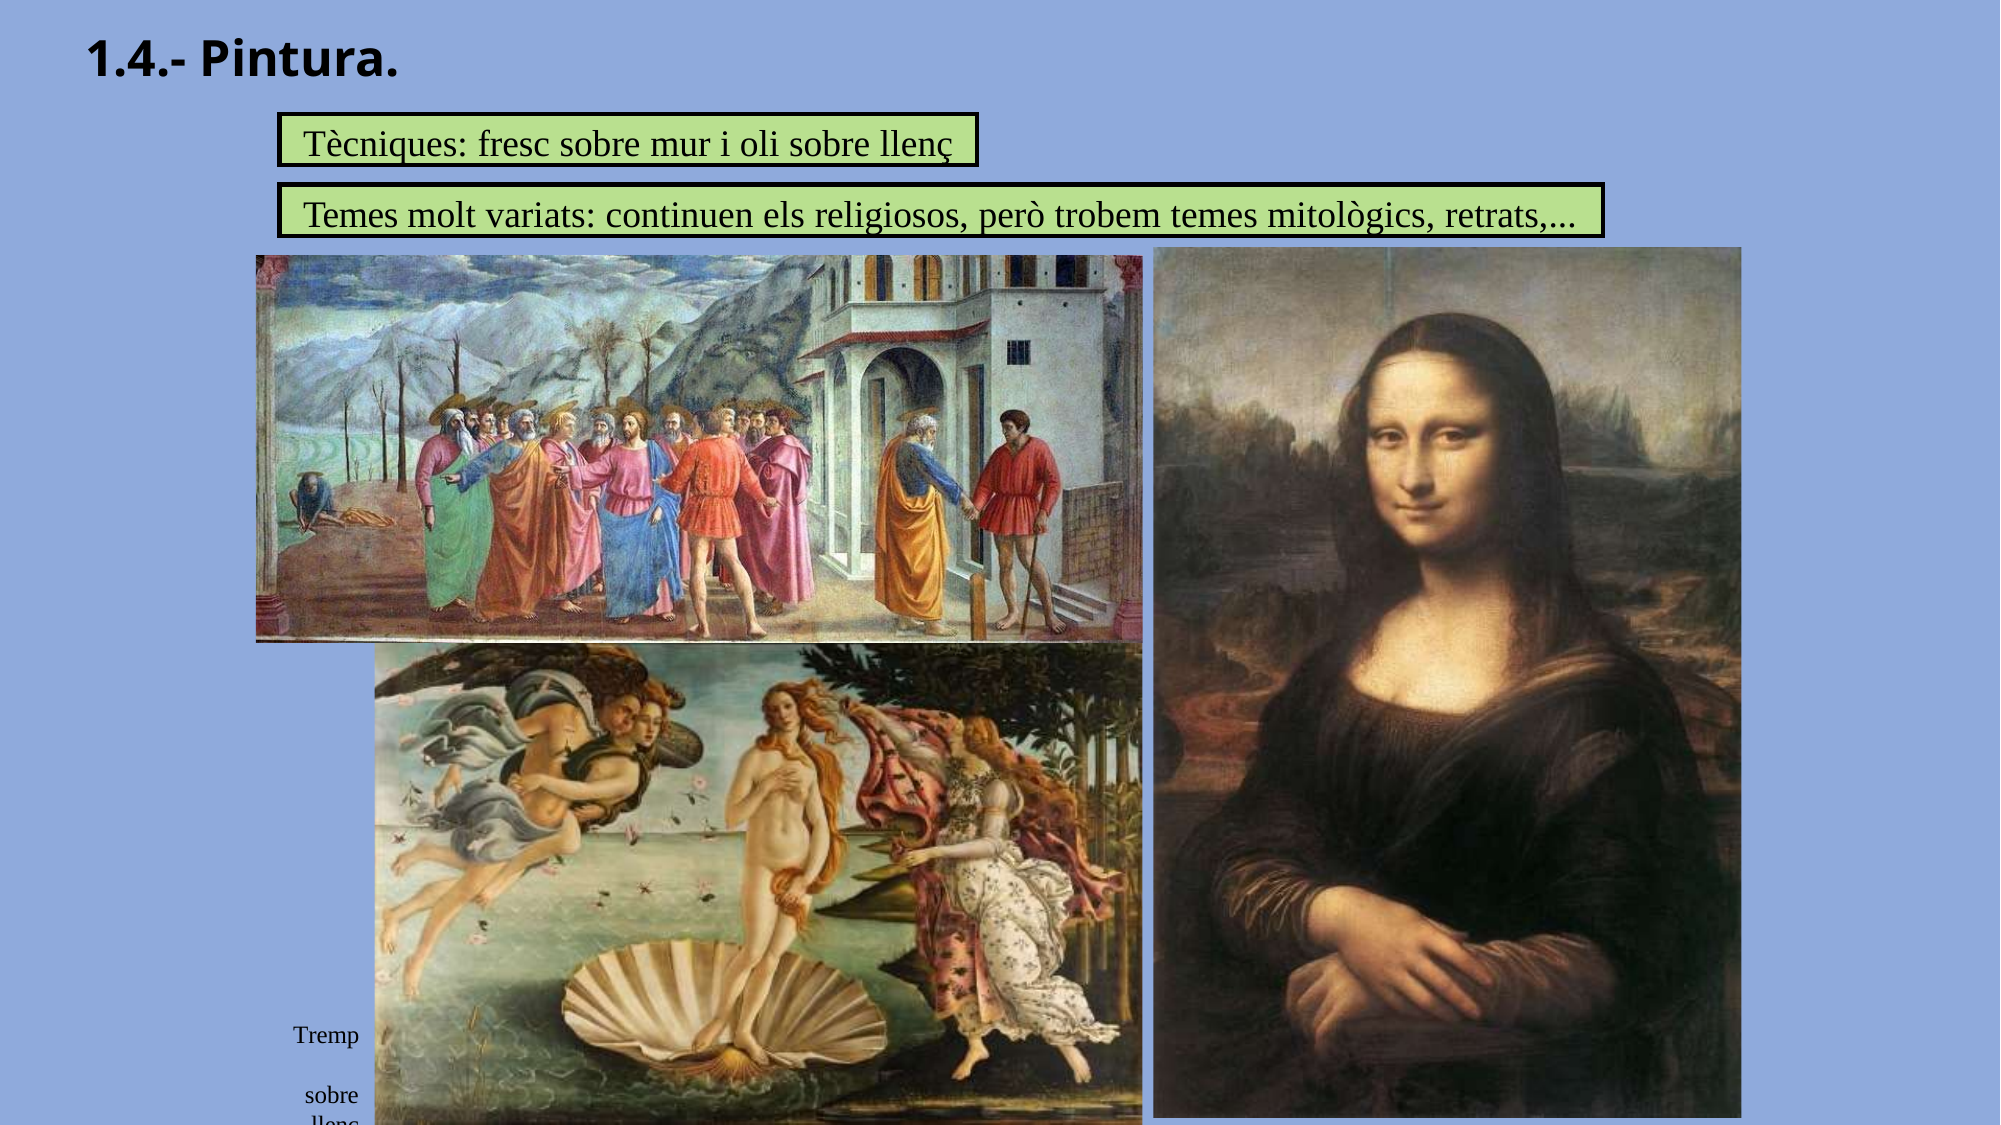

# 1.4.- Pintura.
Tècniques: fresc sobre mur i oli sobre llenç
Temes molt variats: continuen els religiosos, però trobem temes mitològics, retrats,...
Tremp sobre llenç